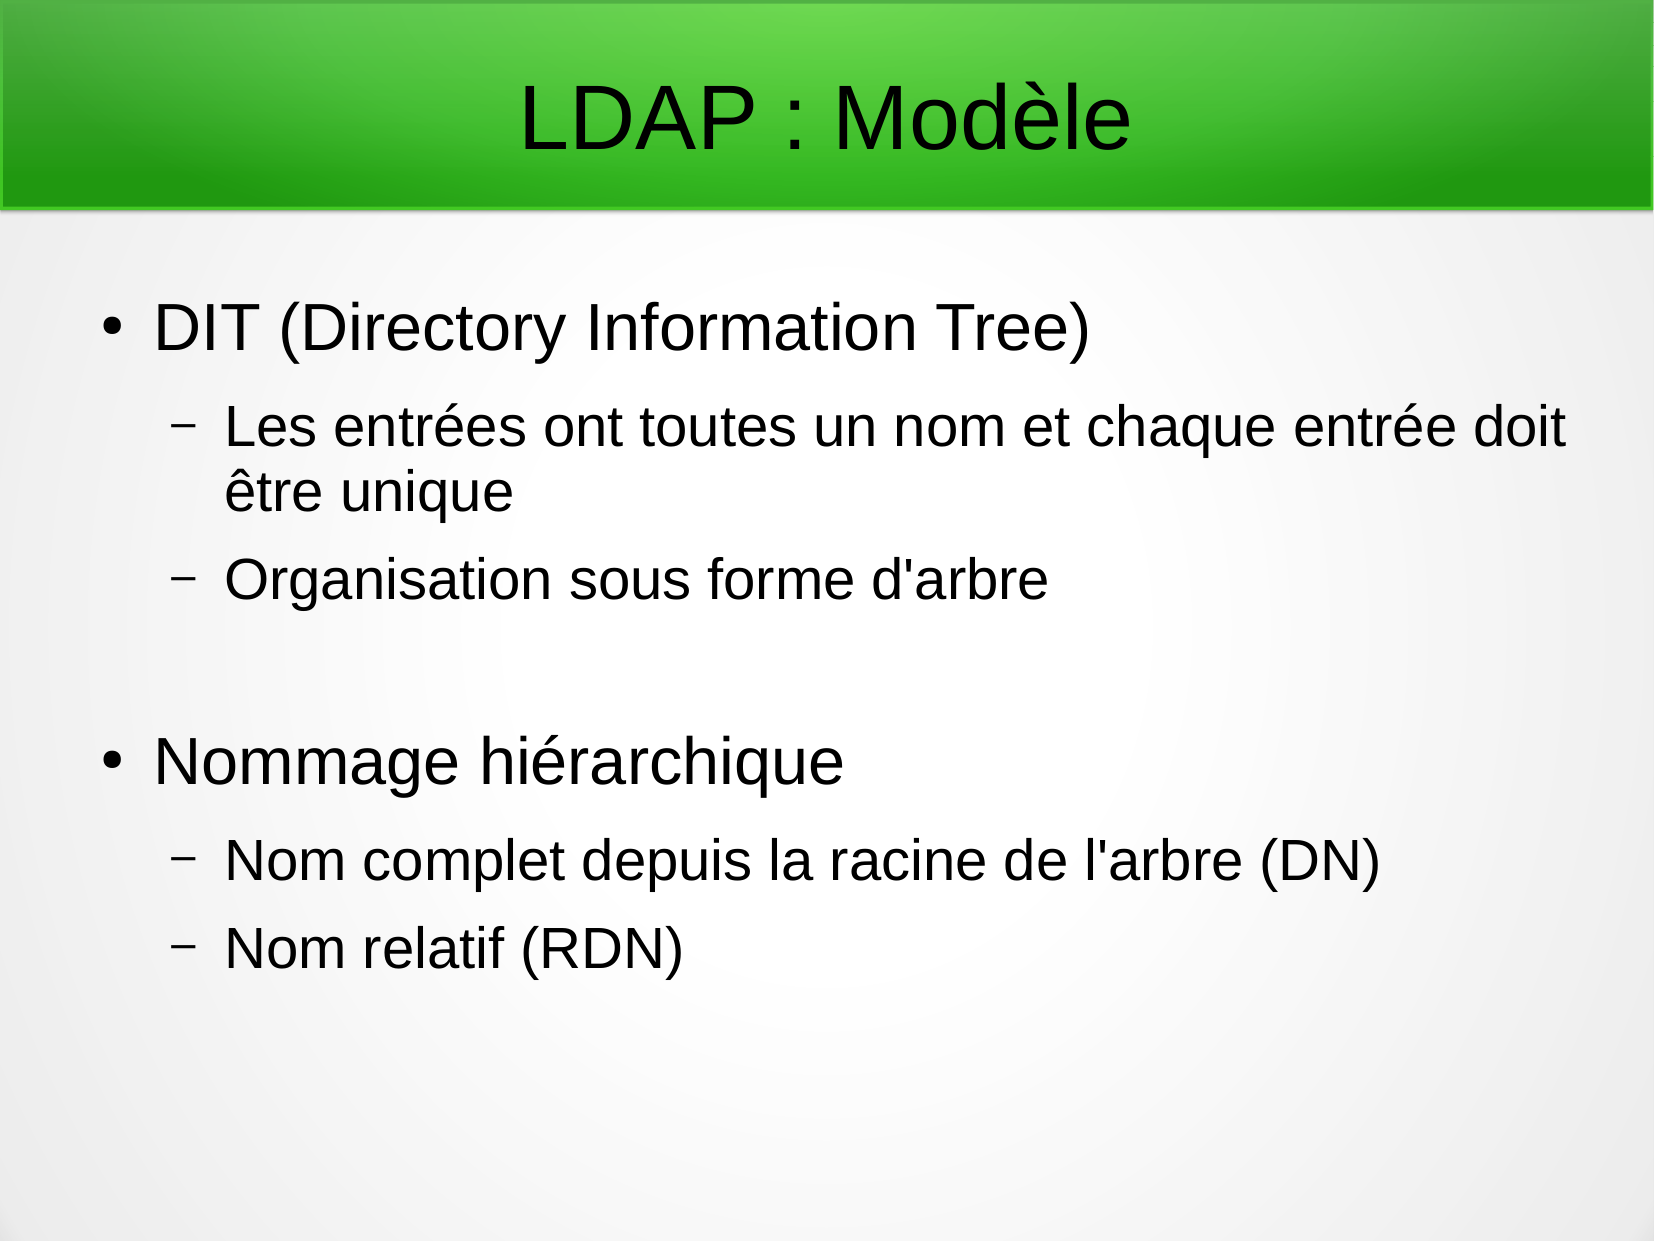

# LDAP : Modèle
DIT (Directory Information Tree)
Les entrées ont toutes un nom et chaque entrée doit être unique
Organisation sous forme d'arbre
Nommage hiérarchique
Nom complet depuis la racine de l'arbre (DN)
Nom relatif (RDN)